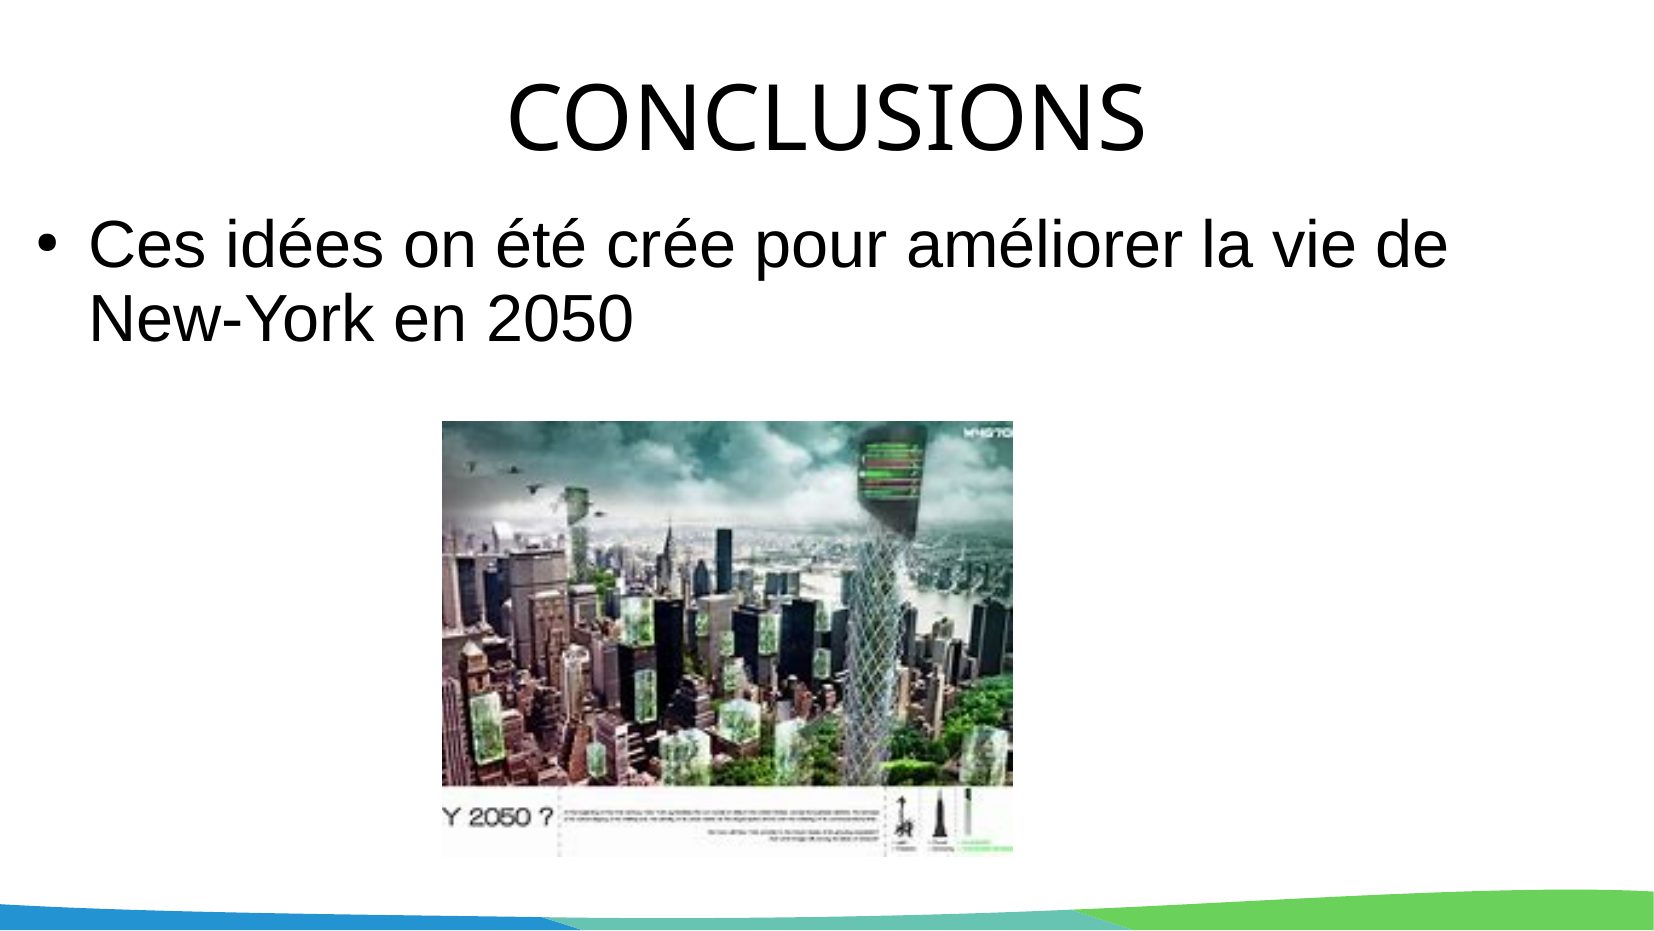

# CONCLUSIONS
Ces idées on été crée pour améliorer la vie de New-York en 2050